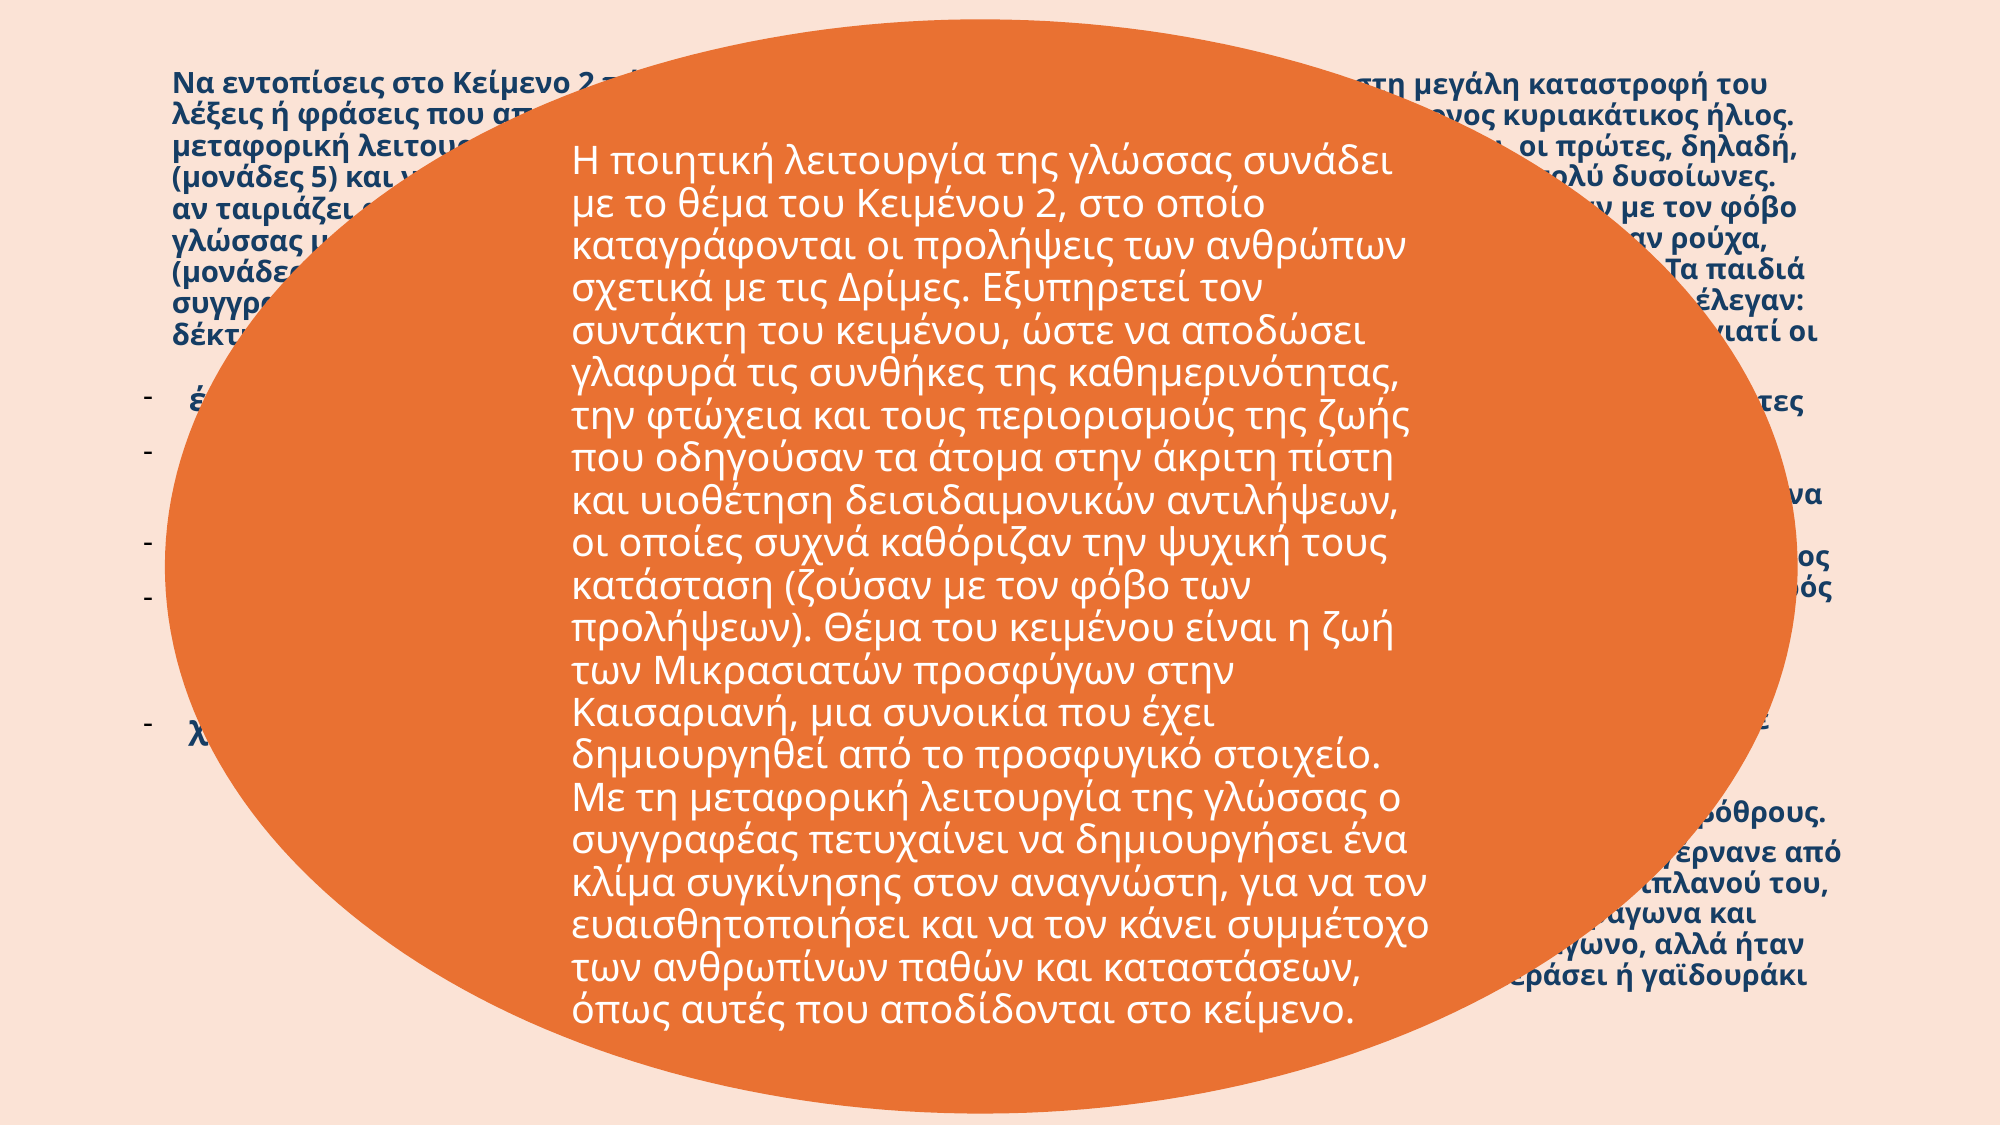

Να εντοπίσεις στο Κείμενο 2 πέντε λέξεις ή φράσεις που αποδίδονται σε μεταφορική λειτουργία της γλώσσας (μονάδες 5) και να εξηγήσεις με συντομία αν ταιριάζει αυτή η λειτουργία της γλώσσας με το θέμα του κειμένου (μονάδες 2) και με την πρόθεση του συγγραφέα του να ευαισθητοποιήσει τον δέκτη (μονάδες 3). 23801
# Αύγουστος μήνας, όπως και τότε, στη μεγάλη καταστροφή του ελληνισμού, ζεστός μήνας και ένας έντονος κυριακάτικος ήλιος. Είχαν ήδη περάσει οι δρίμες του Αυγούστου, οι πρώτες, δηλαδή, έξι μέρες του μήνα που ο λαός μας τις θεωρεί πολύ δυσοίωνες. Κάποιοι ήταν και υπερβολικά προληπτικοί, ζούσαν με τον φόβο των προλήψεων. Αυτοί δεν λούζονταν κι ούτε έπλεναν ρούχα, γιατί φοβούνταν μήπως καταστραφούν τα ρούχα τους. Τα παιδιά τα έκλειναν μέσα τα μεσημέρια, αυτές τις μέρες και τους έλεγαν: «Μην βγαίνετε έξω, μην περνάτε απόμερα και τρίστρατα, γιατί οι Δρίμες θα σας κάνουν κακό, μεγάλο κακό.»
Οι Μικρασιάτες πίστευαν πως οι Δρίμες είναι οι δώδεκα πρώτες μέρες του μήνα κι όχι οι έξι και πως η καθεμία απ' τις δώδεκα αντιστοιχεί σ' ένα μήνα της χρονιάς. Γι' αυτό τις έλεγαν και «μερομήνια». Οι γυναίκες των ναυτικών παρακαλούσαν παλιά να είναι καλά τα μερομήνια, για να είναι καλά τα ταξίδια. Τα μερομήνια έλεγαν ότι, αν έχει αέρα την πρώτη μέρα, και ο πρώτος μήνας, ο Γενάρης δηλαδή, θα είναι άστατος και ακολουθεί ο καιρός των υπόλοιπων ημερών που προμηνύει και τον καιρό των υπόλοιπων μηνών.
Αύγουστος μήνας, λοιπόν, και πρωινό Κυριακής στις φτωχογειτονιές της Καισαριανής κάποτε. Χαμόσπιτα δίπλα σε παράγκες. Μπουγάδες και απλωμένα ρούχα στις αυλές να πάλλονται από το αυγουστιάτικο μελτεμάκι. Οι μυρωδιές μπερδεύονταν ανάμεσα στους μικρούς κήπους και στους βόθρους.
Παράγκες ξύλινες και ντενεκεδένιες και χωματόσπιτα γέρνανε από τη μια μπάντα και άκουγε ο γείτονας την ανάσα του διπλανού του, το κλάμα του μωρού. Οι παράγκες σχημάτιζαν τετράγωνα και υπήρχανε είσοδοι που έμπαινες μέσα στο τετράγωνο, αλλά ήταν πολύ στενές, μόνο ποδήλατο μπορούσε να περάσει ή γαϊδουράκι και σούστα1 το πολύ - πολύ….
Η ποιητική λειτουργία της γλώσσας συνάδει με το θέμα του Κειμένου 2, στο οποίο καταγράφονται οι προλήψεις των ανθρώπων σχετικά με τις Δρίμες. Εξυπηρετεί τον συντάκτη του κειμένου, ώστε να αποδώσει γλαφυρά τις συνθήκες της καθημερινότητας, την φτώχεια και τους περιορισμούς της ζωής που οδηγούσαν τα άτομα στην άκριτη πίστη και υιοθέτηση δεισιδαιμονικών αντιλήψεων, οι οποίες συχνά καθόριζαν την ψυχική τους κατάσταση (ζούσαν με τον φόβο των προλήψεων). Θέμα του κειμένου είναι η ζωή των Μικρασιατών προσφύγων στην Καισαριανή, μια συνοικία που έχει δημιουργηθεί από το προσφυγικό στοιχείο. Με τη μεταφορική λειτουργία της γλώσσας ο συγγραφέας πετυχαίνει να δημιουργήσει ένα κλίμα συγκίνησης στον αναγνώστη, για να τον ευαισθητοποιήσει και να τον κάνει συμμέτοχο των ανθρωπίνων παθών και καταστάσεων, όπως αυτές που αποδίδονται στο κείμενο.
έντονος κυριακάτικος ήλιος
οι Δρίμες θα σας κάνουν κακό, μεγάλο κακό
ο Γενάρης... θα είναι άστατος
απλωμένα ρούχα στις αυλές να πάλλονται από το αυγουστιάτικο μελτεμάκι
χωματόσπιτα γέρνανε από τη μια μπάντα